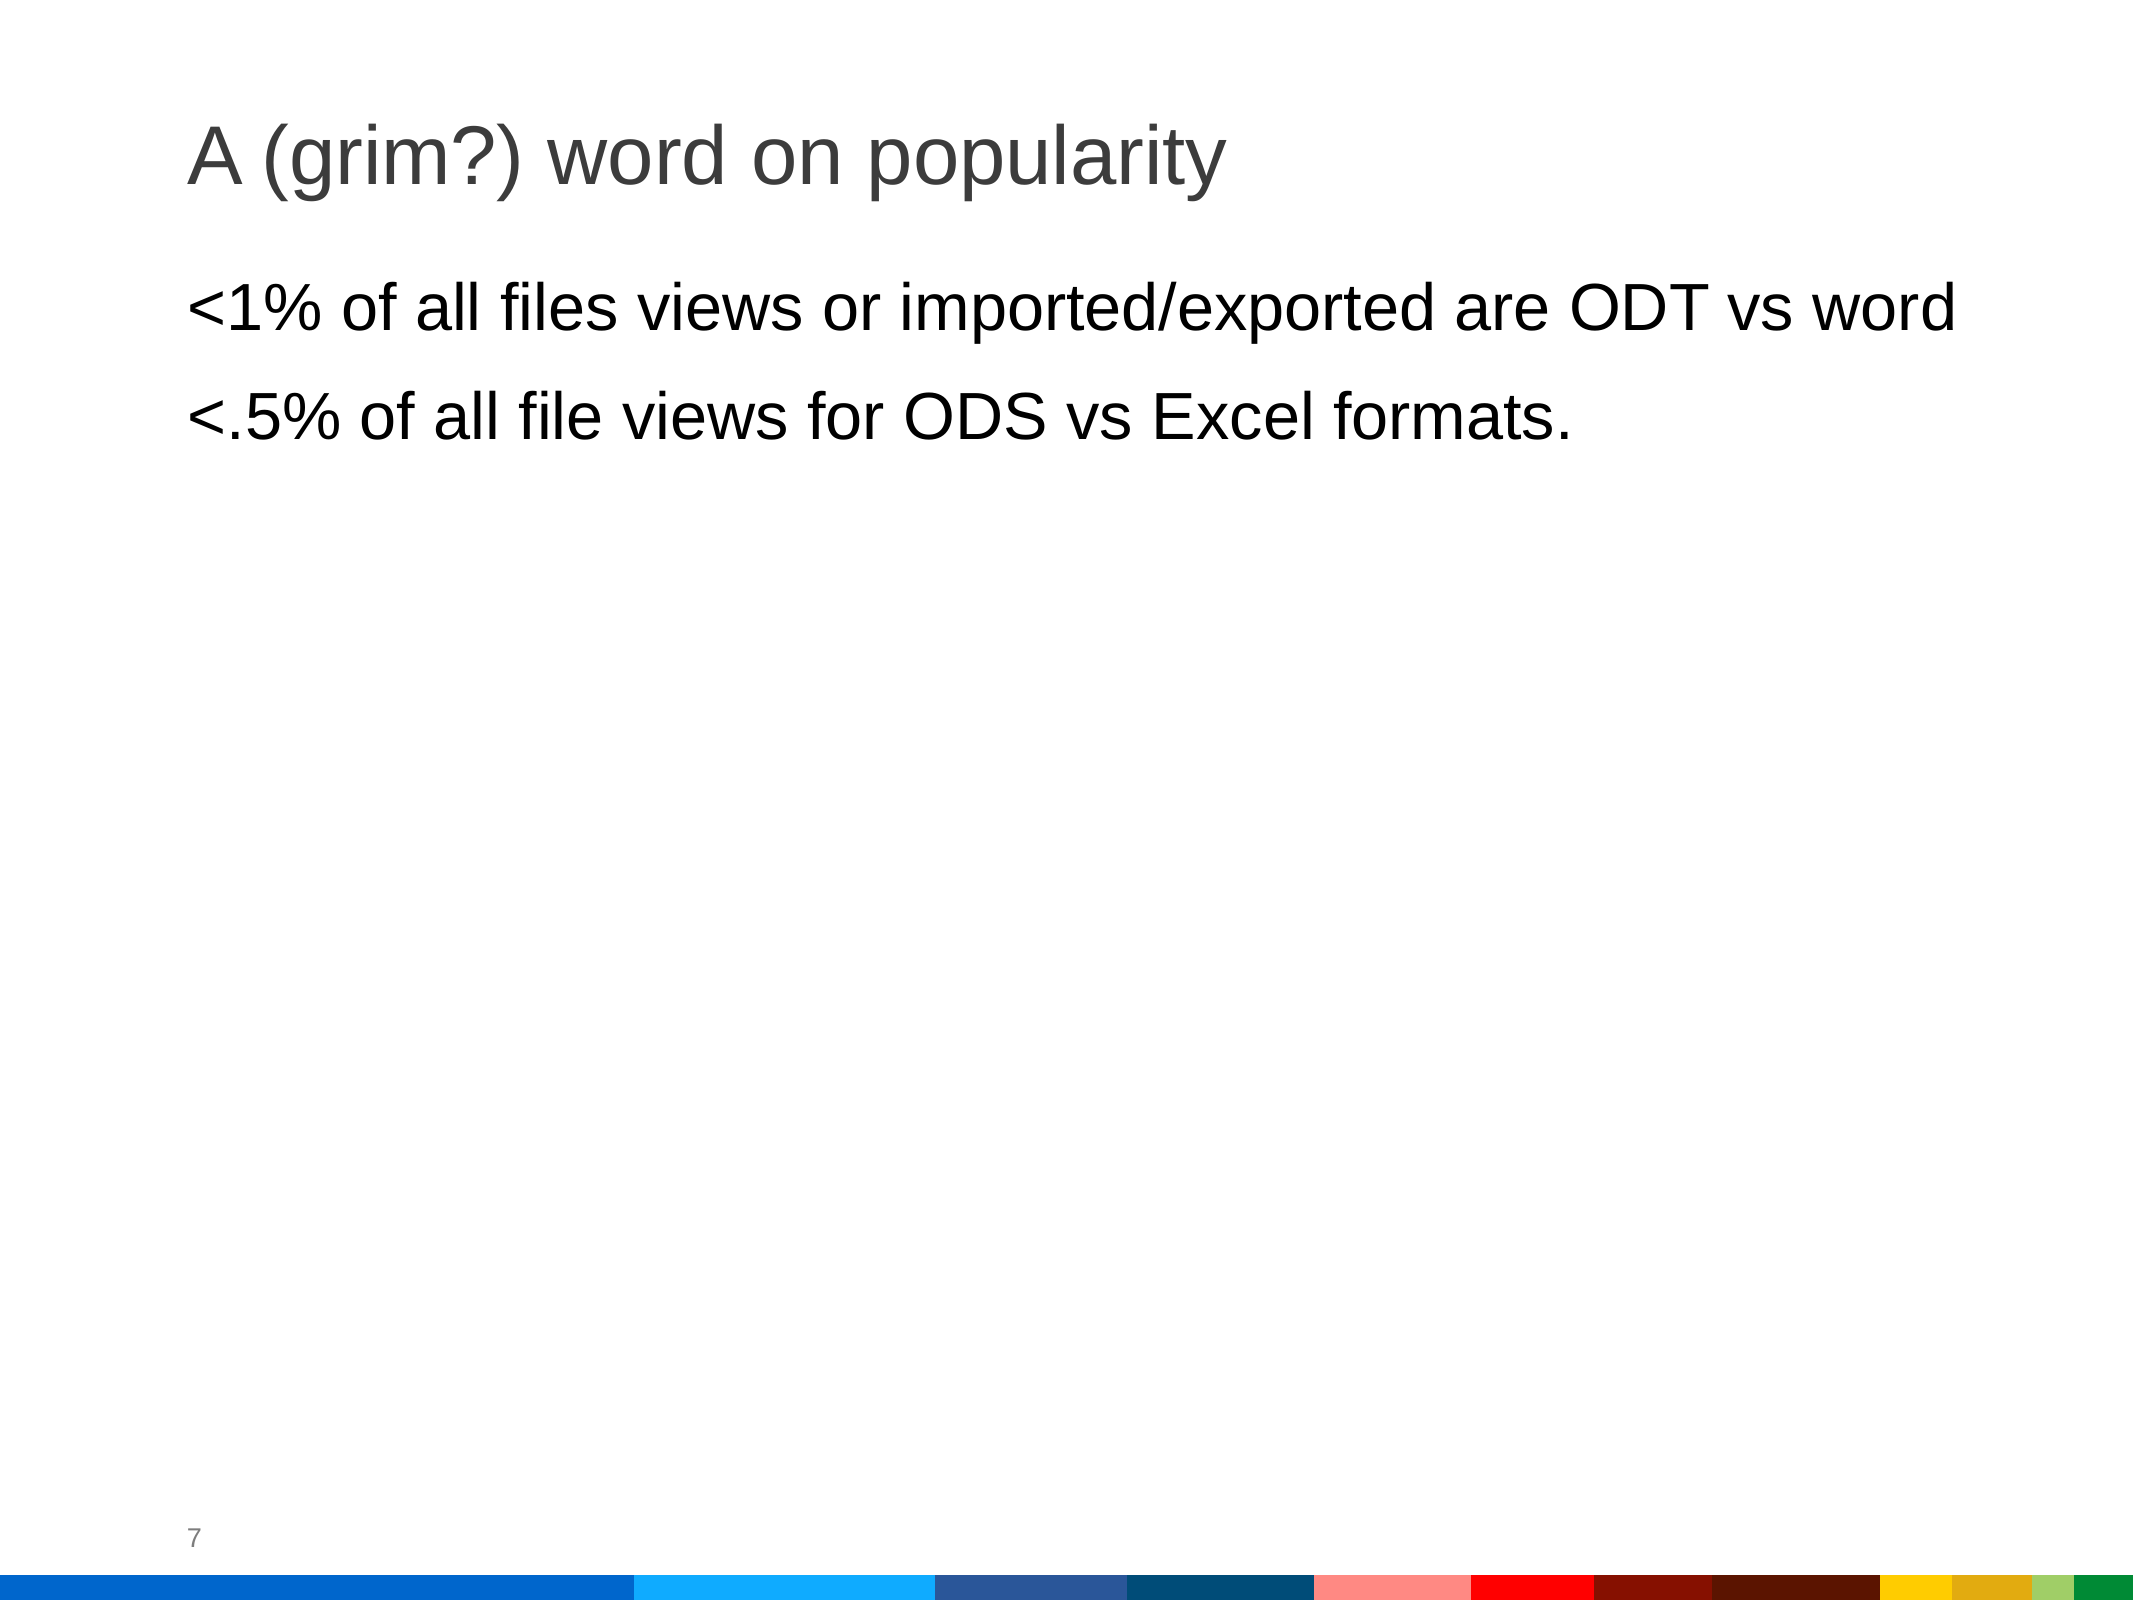

A (grim?) word on popularity
<1% of all files views or imported/exported are ODT vs word
<.5% of all file views for ODS vs Excel formats.